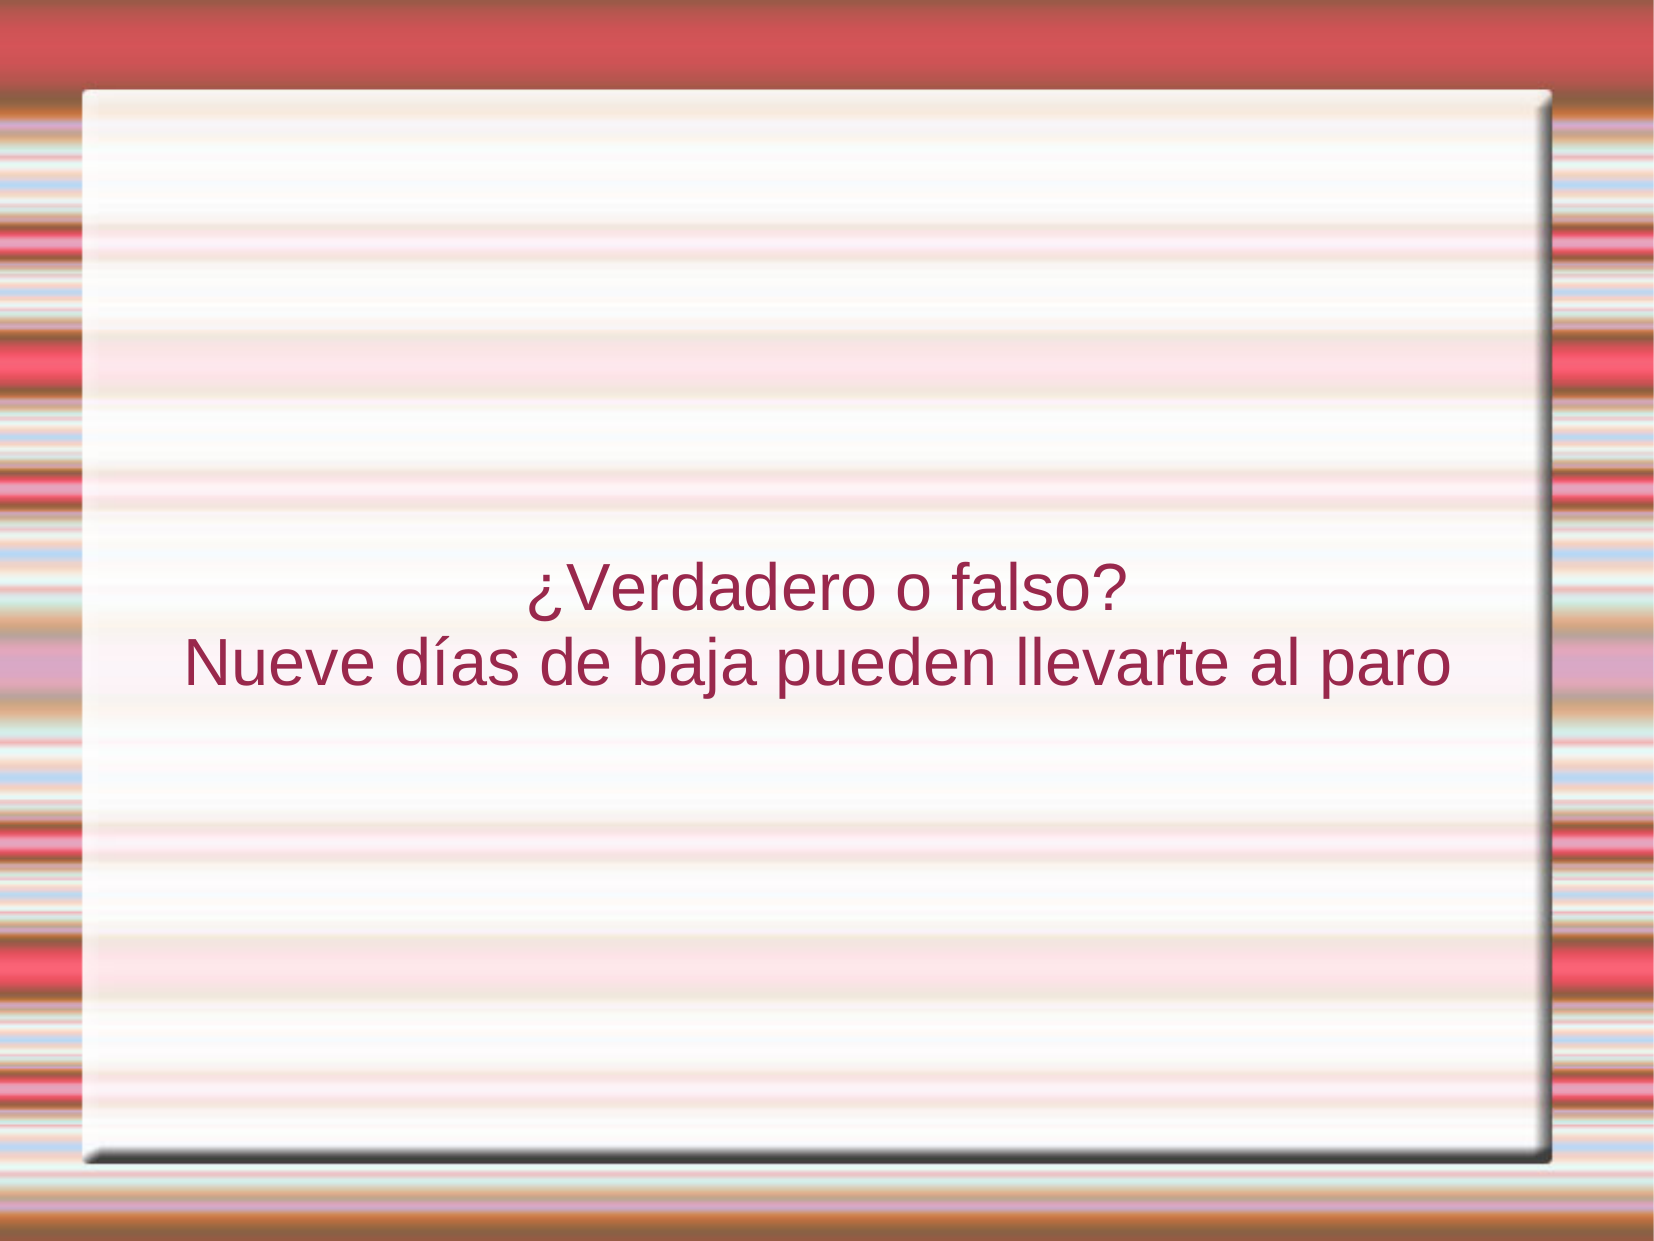

¿Verdadero o falso?
Nueve días de baja pueden llevarte al paro